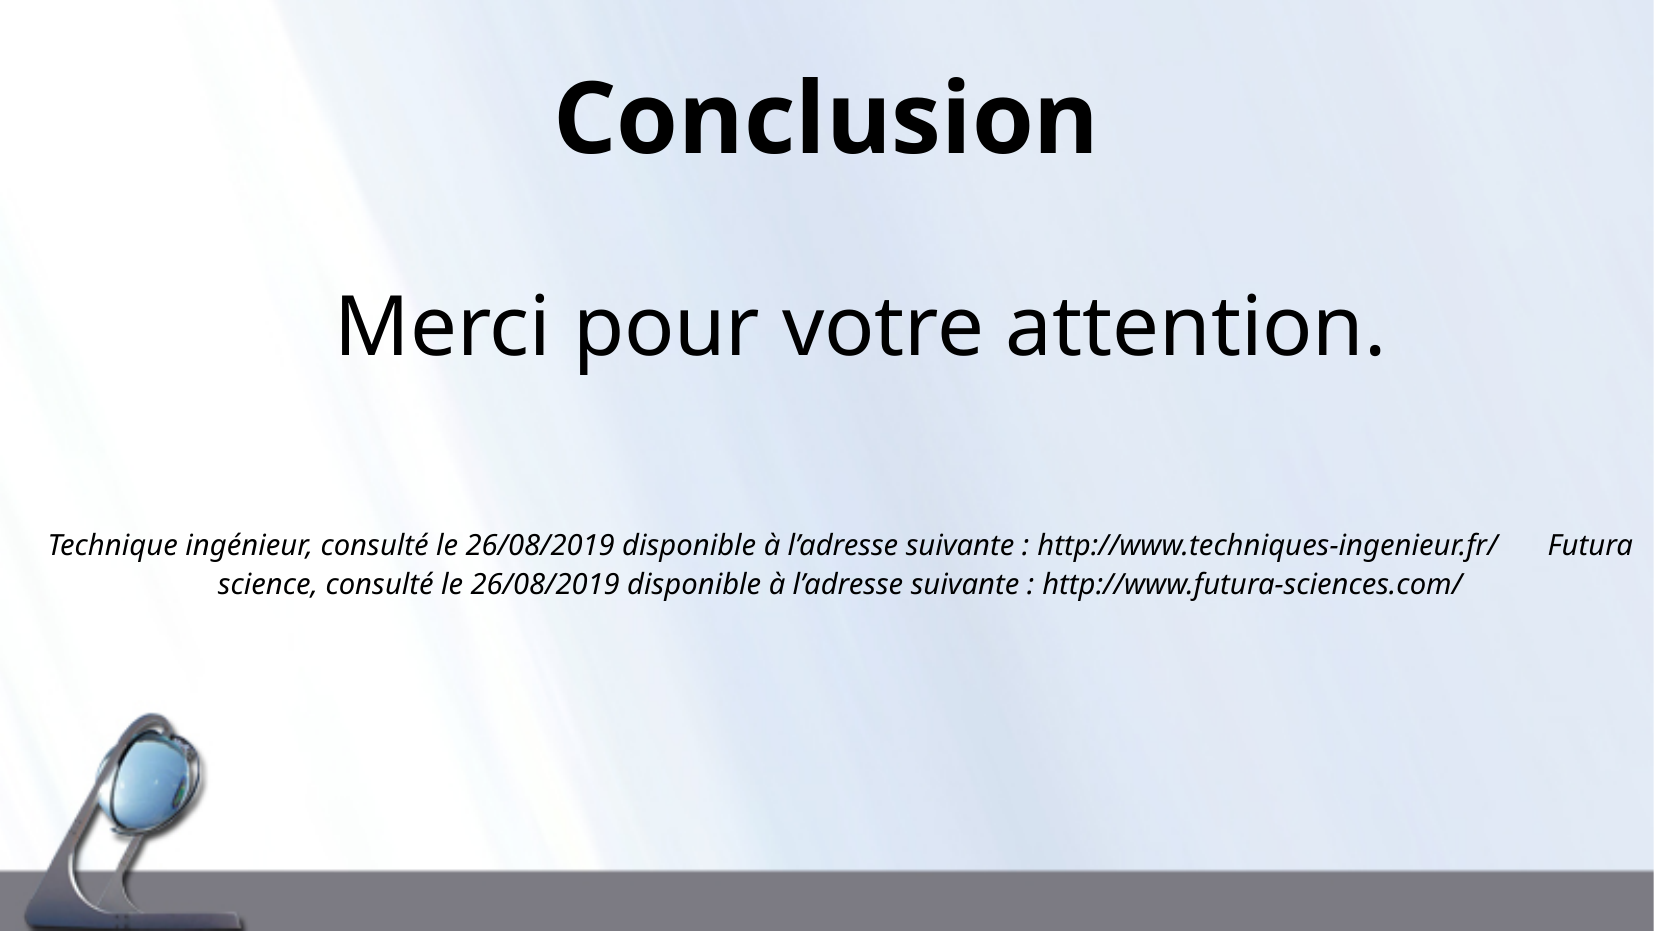

# Conclusion
Merci pour votre attention.
Technique ingénieur, consulté le 26/08/2019 disponible à l’adresse suivante : http://www.techniques-ingenieur.fr/	Futura science, consulté le 26/08/2019 disponible à l’adresse suivante : http://www.futura-sciences.com/